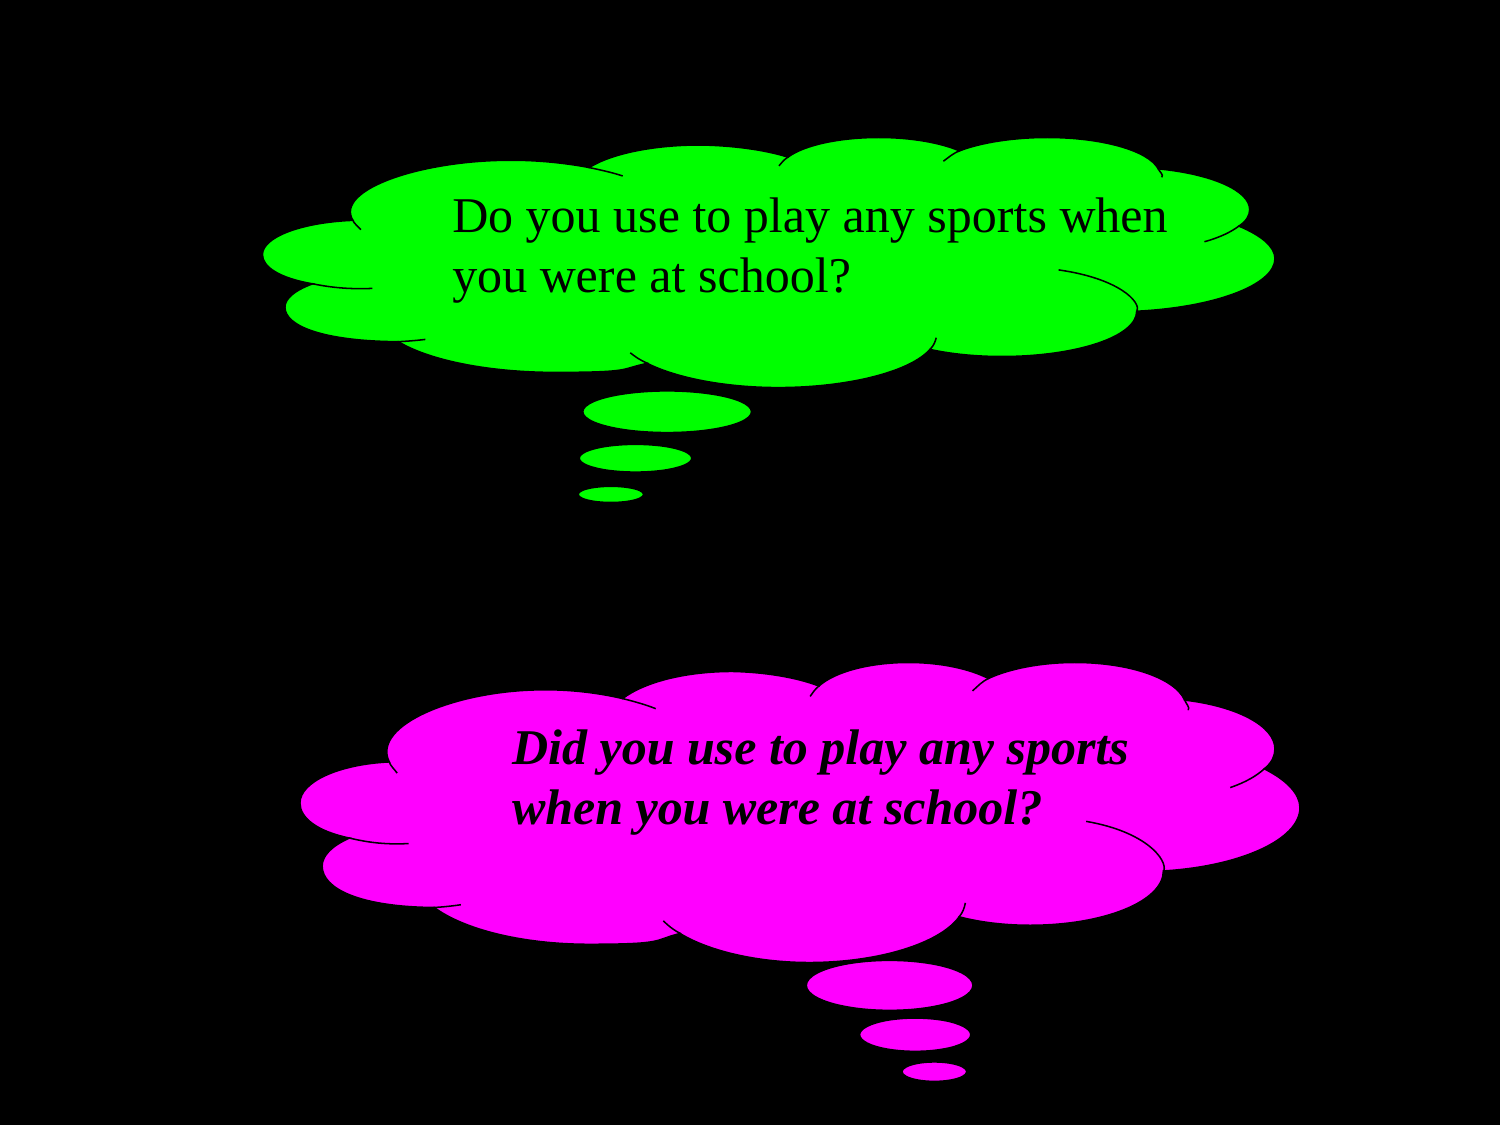

#
Do you use to play any sports when you were at school?
Did you use to play any sports when you were at school?